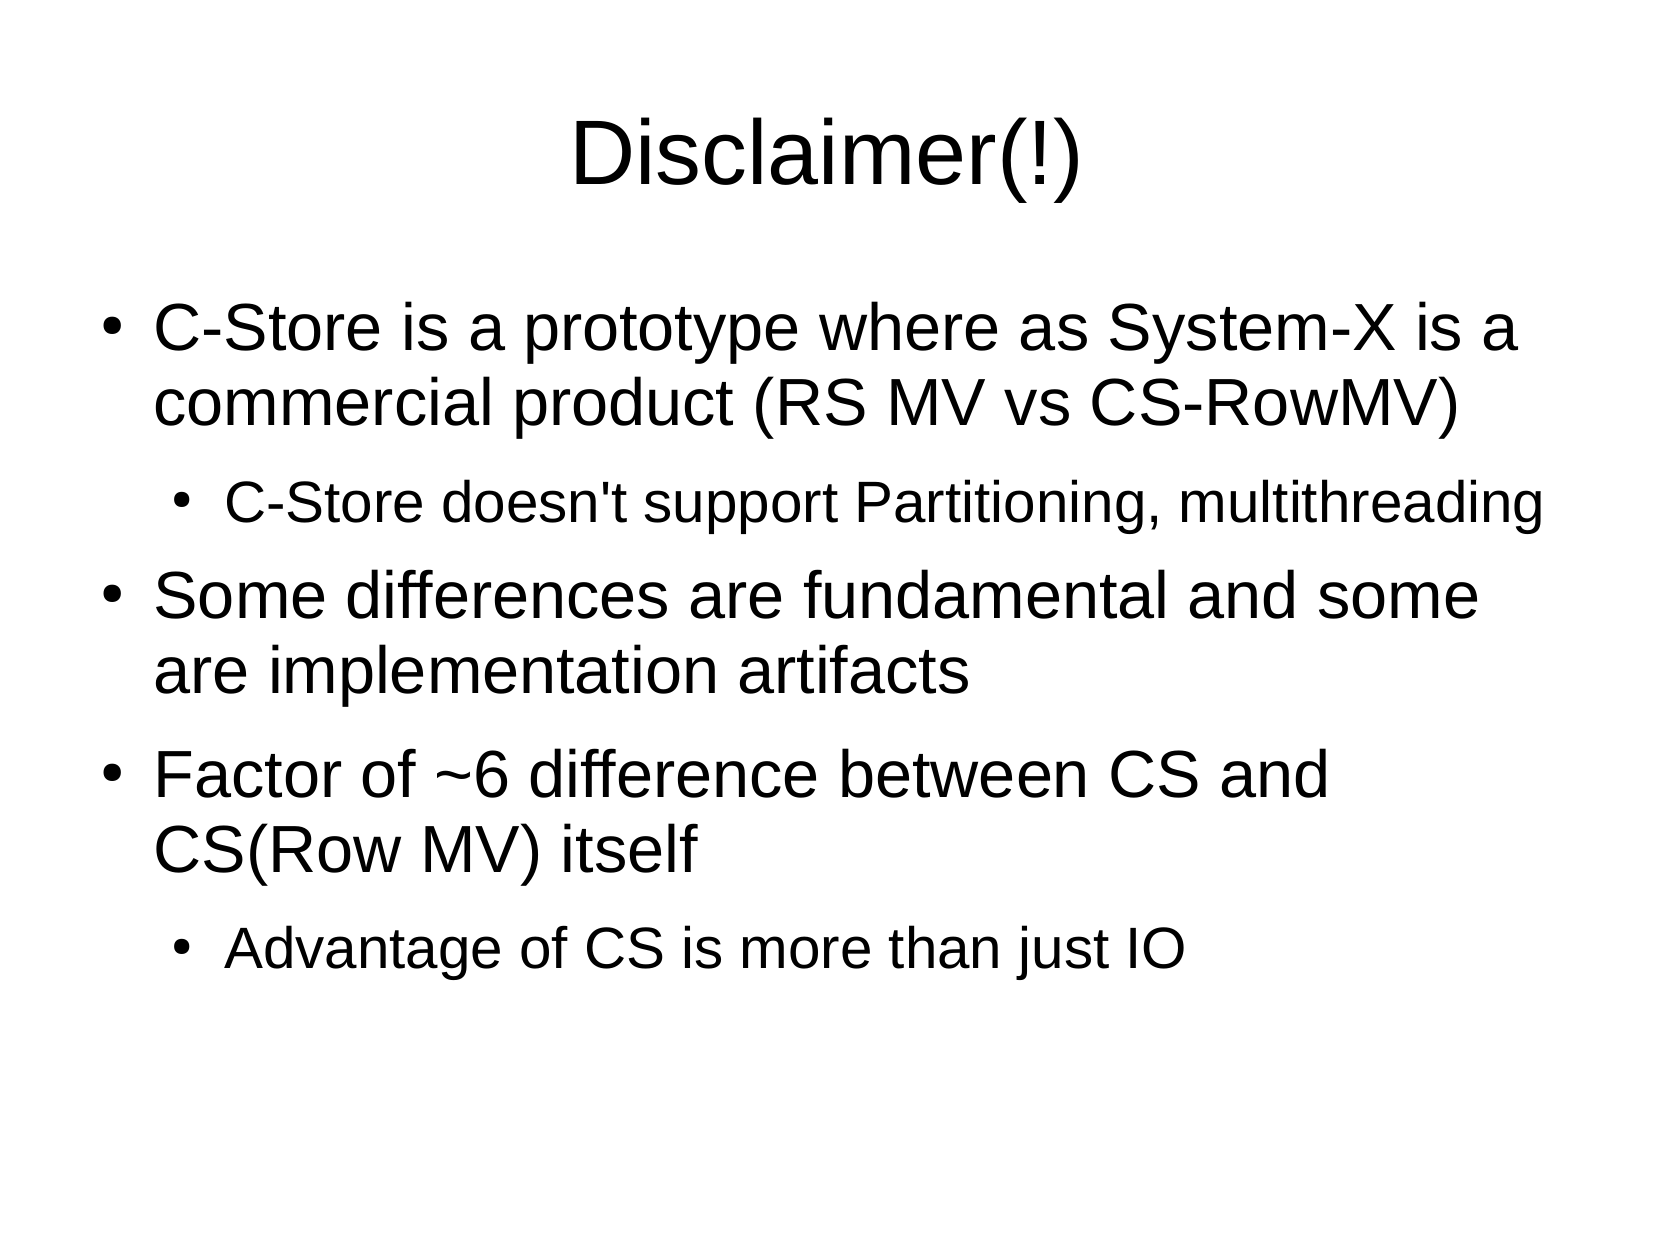

# Disclaimer(!)
C-Store is a prototype where as System-X is a commercial product (RS MV vs CS-RowMV)
C-Store doesn't support Partitioning, multithreading
Some differences are fundamental and some are implementation artifacts
Factor of ~6 difference between CS and CS(Row MV) itself
Advantage of CS is more than just IO